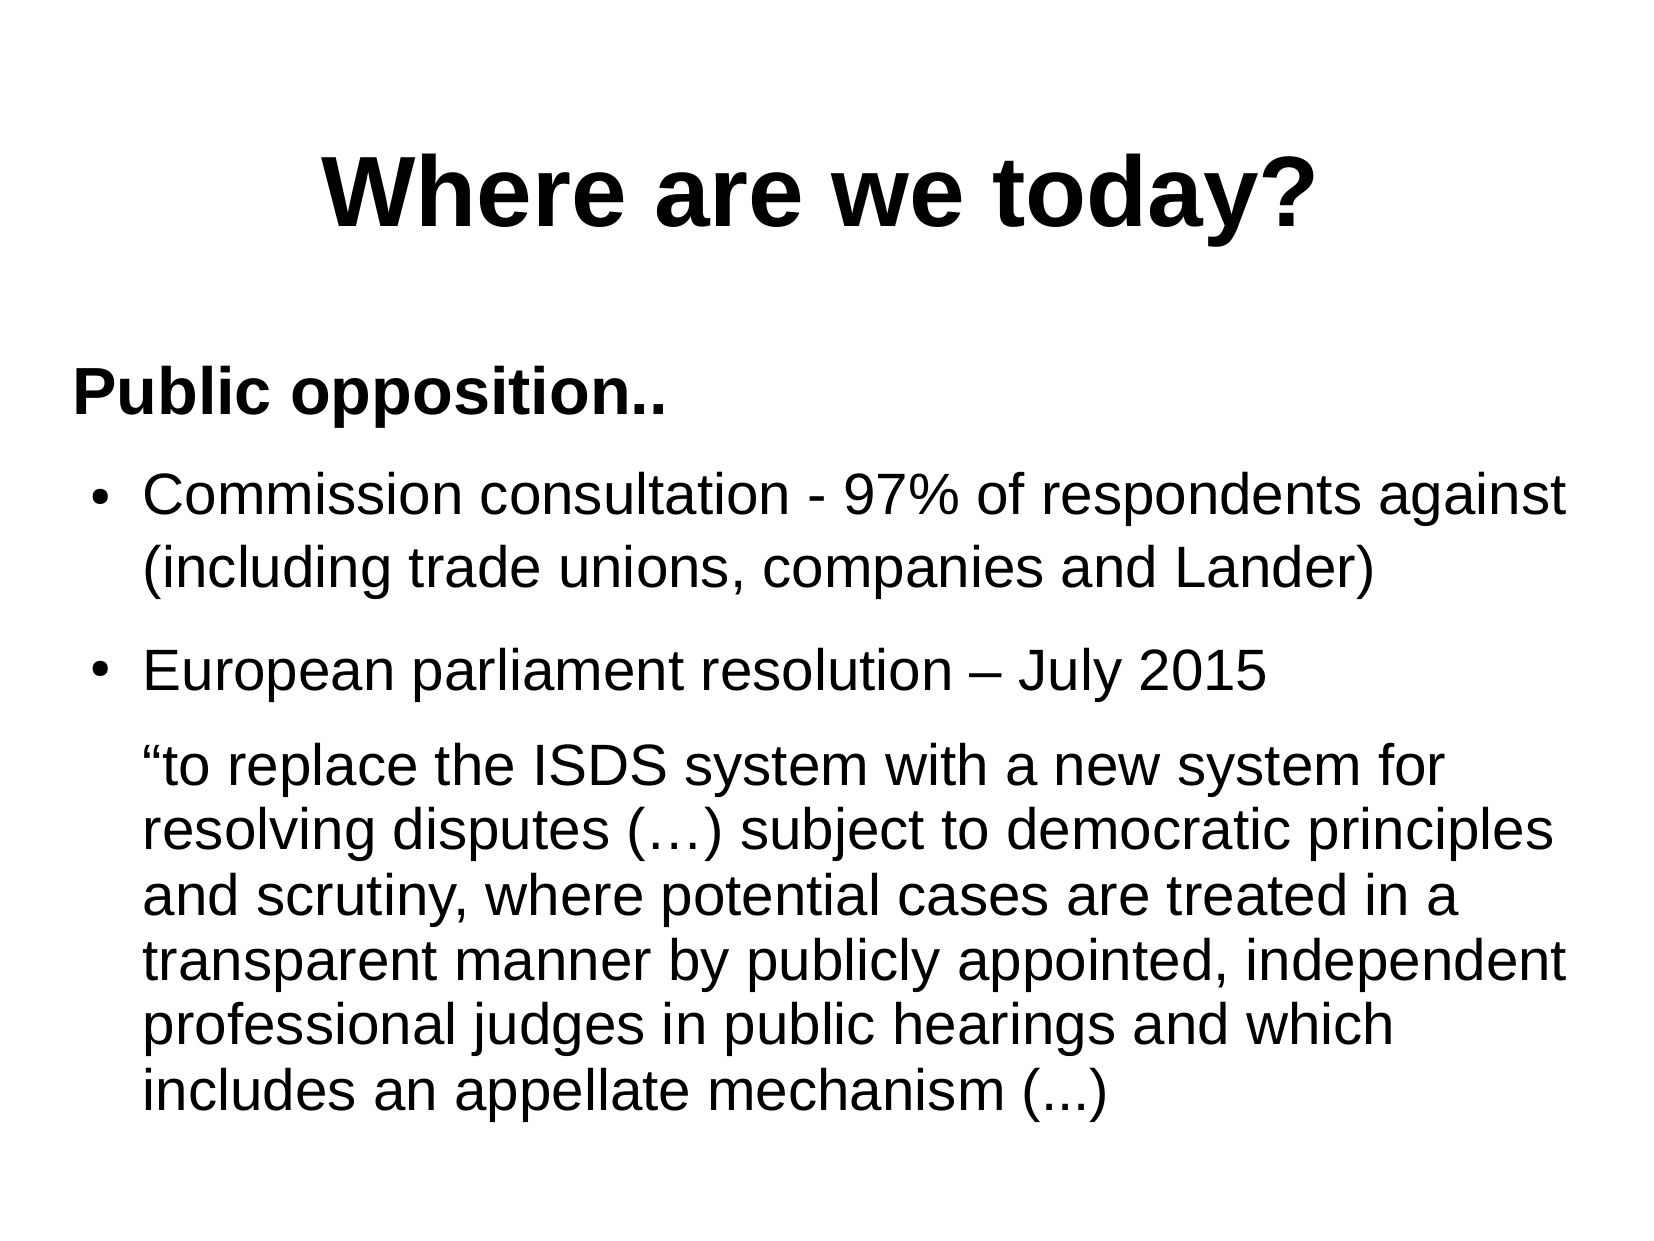

# Where are we today?
Public opposition..
Commission consultation - 97% of respondents against (including trade unions, companies and Lander)
European parliament resolution – July 2015
“to replace the ISDS system with a new system for resolving disputes (…) subject to democratic principles and scrutiny, where potential cases are treated in a transparent manner by publicly appointed, independent professional judges in public hearings and which includes an appellate mechanism (...)